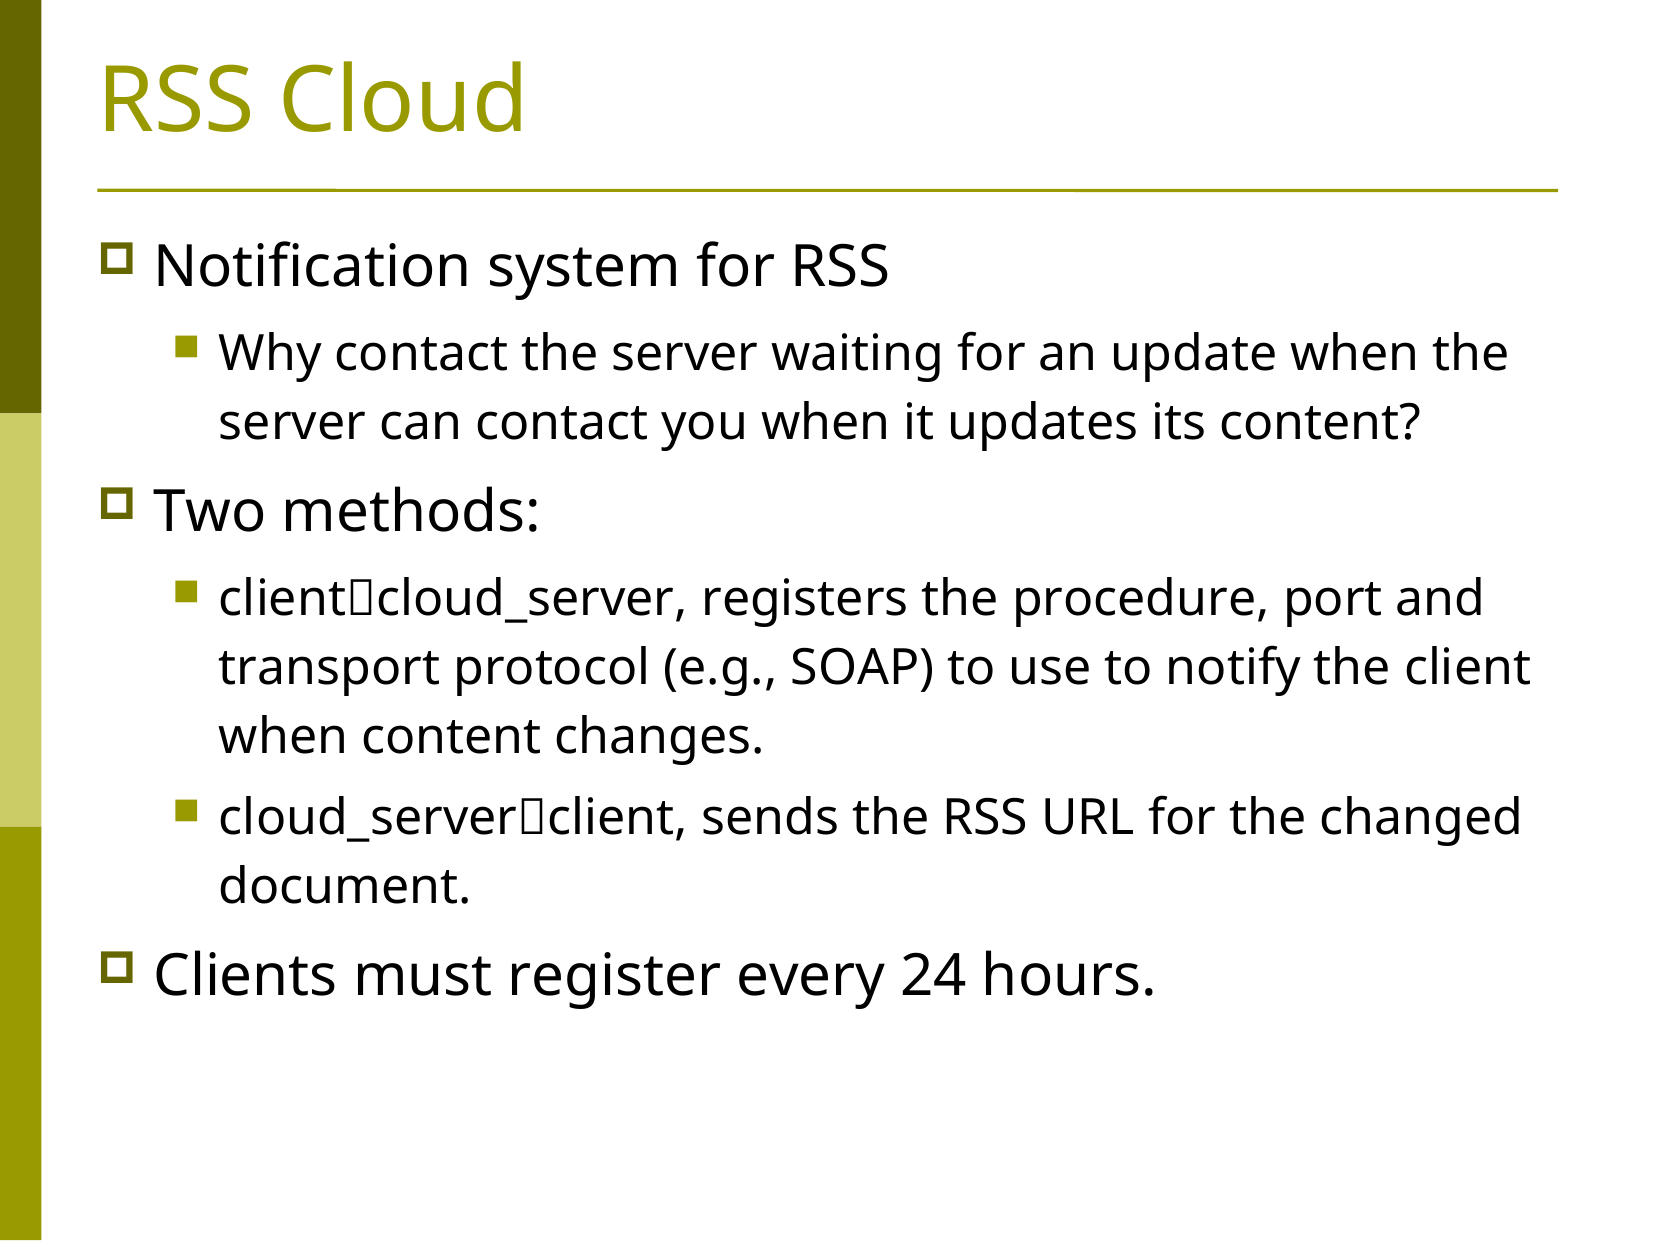

# RSS Cloud
Notification system for RSS
Why contact the server waiting for an update when the server can contact you when it updates its content?
Two methods:
clientcloud_server, registers the procedure, port and transport protocol (e.g., SOAP) to use to notify the client when content changes.
cloud_serverclient, sends the RSS URL for the changed document.
Clients must register every 24 hours.